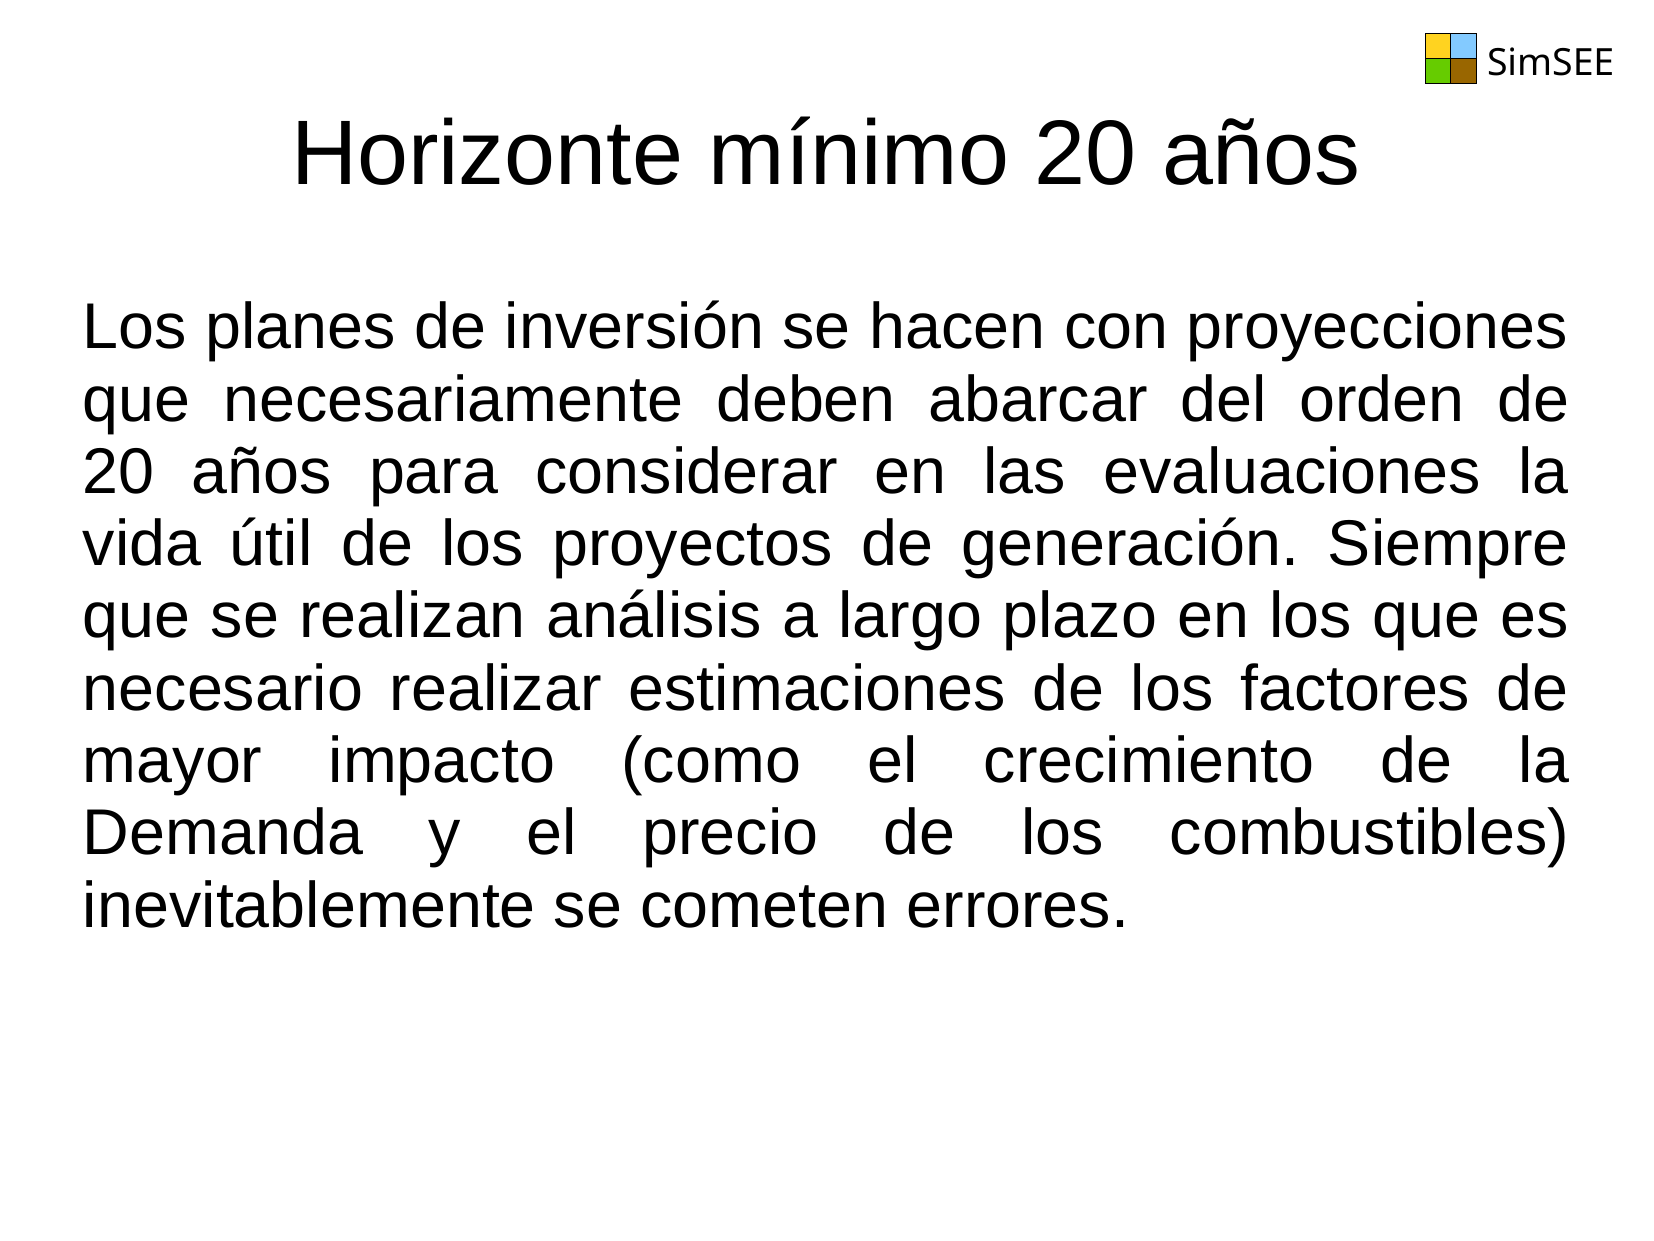

# Horizonte mínimo 20 años
Los planes de inversión se hacen con proyecciones que necesariamente deben abarcar del orden de 20 años para considerar en las evaluaciones la vida útil de los proyectos de generación. Siempre que se realizan análisis a largo plazo en los que es necesario realizar estimaciones de los factores de mayor impacto (como el crecimiento de la Demanda y el precio de los combustibles) inevitablemente se cometen errores.